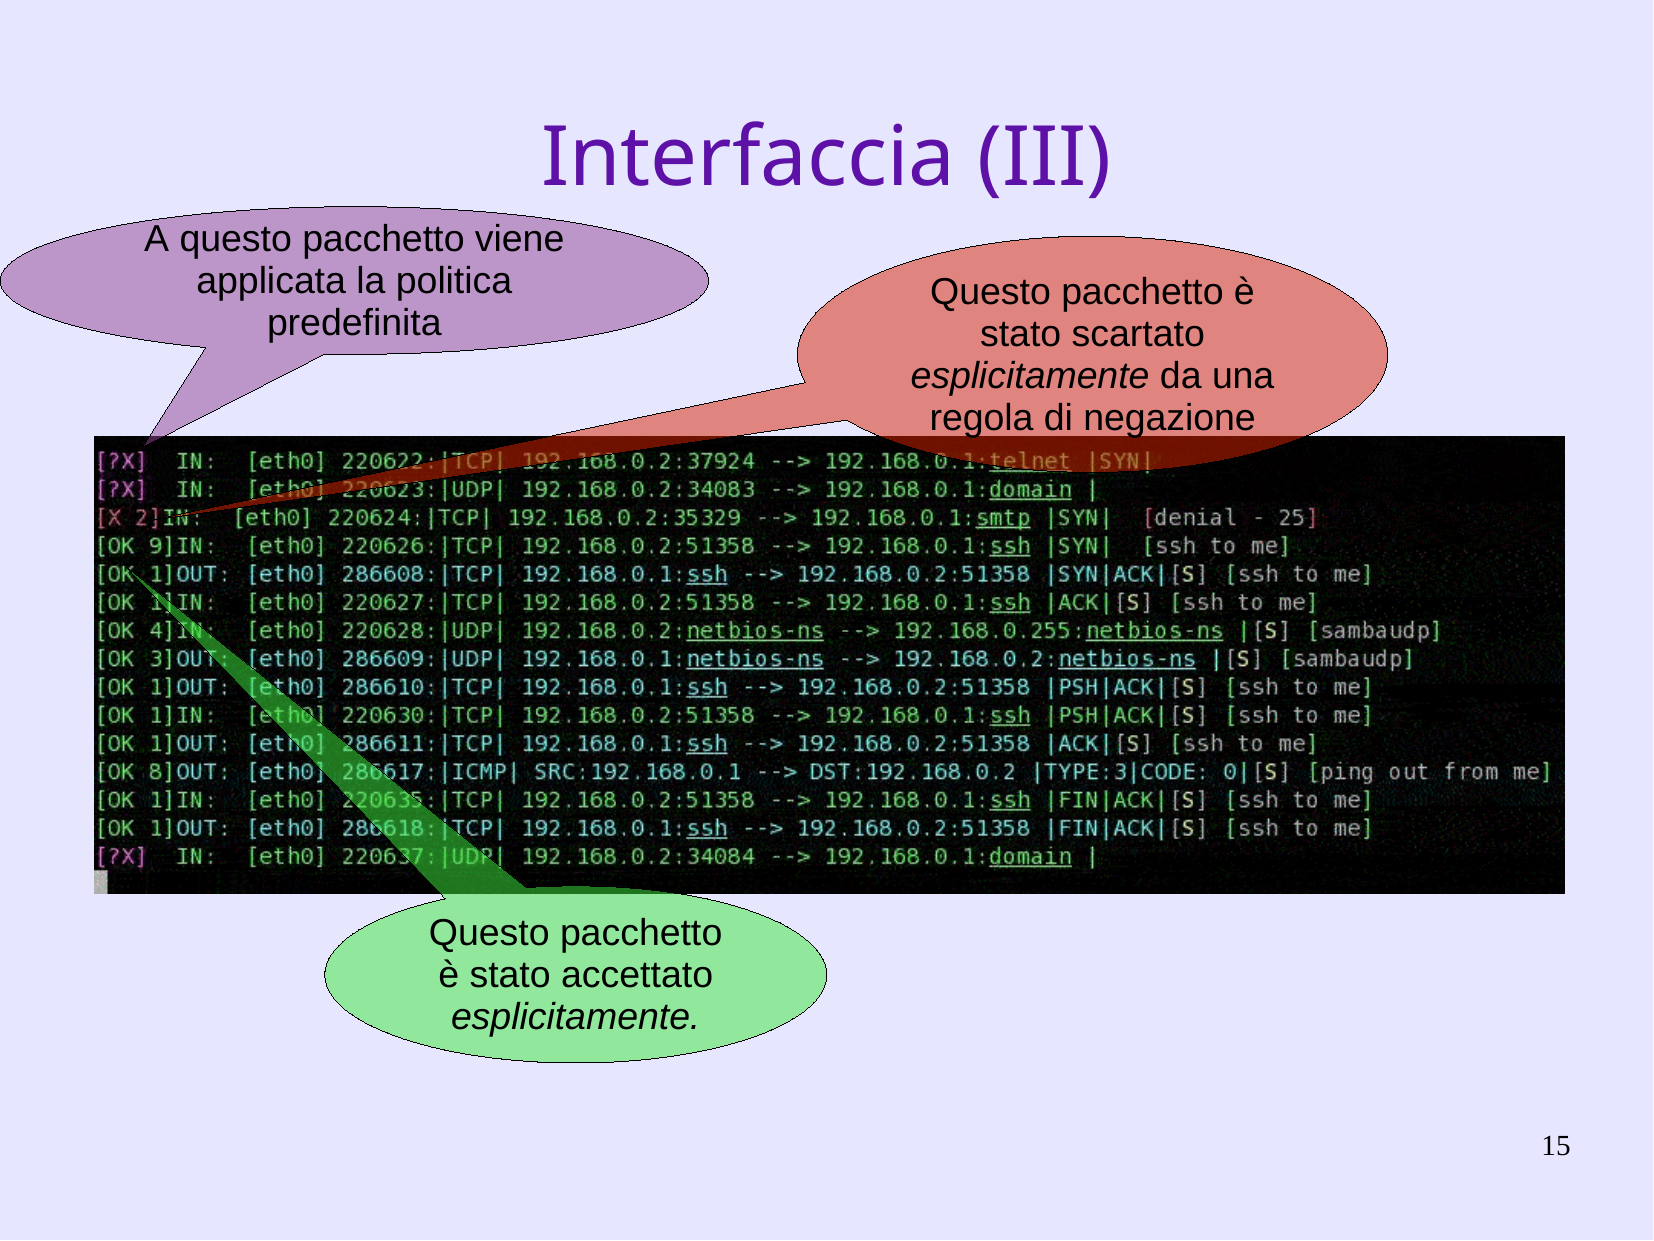

# Interfaccia (III)
A questo pacchetto viene applicata la politica predefinita
Questo pacchetto è stato scartato esplicitamente da una regola di negazione
Questo pacchetto è stato accettato esplicitamente.
15